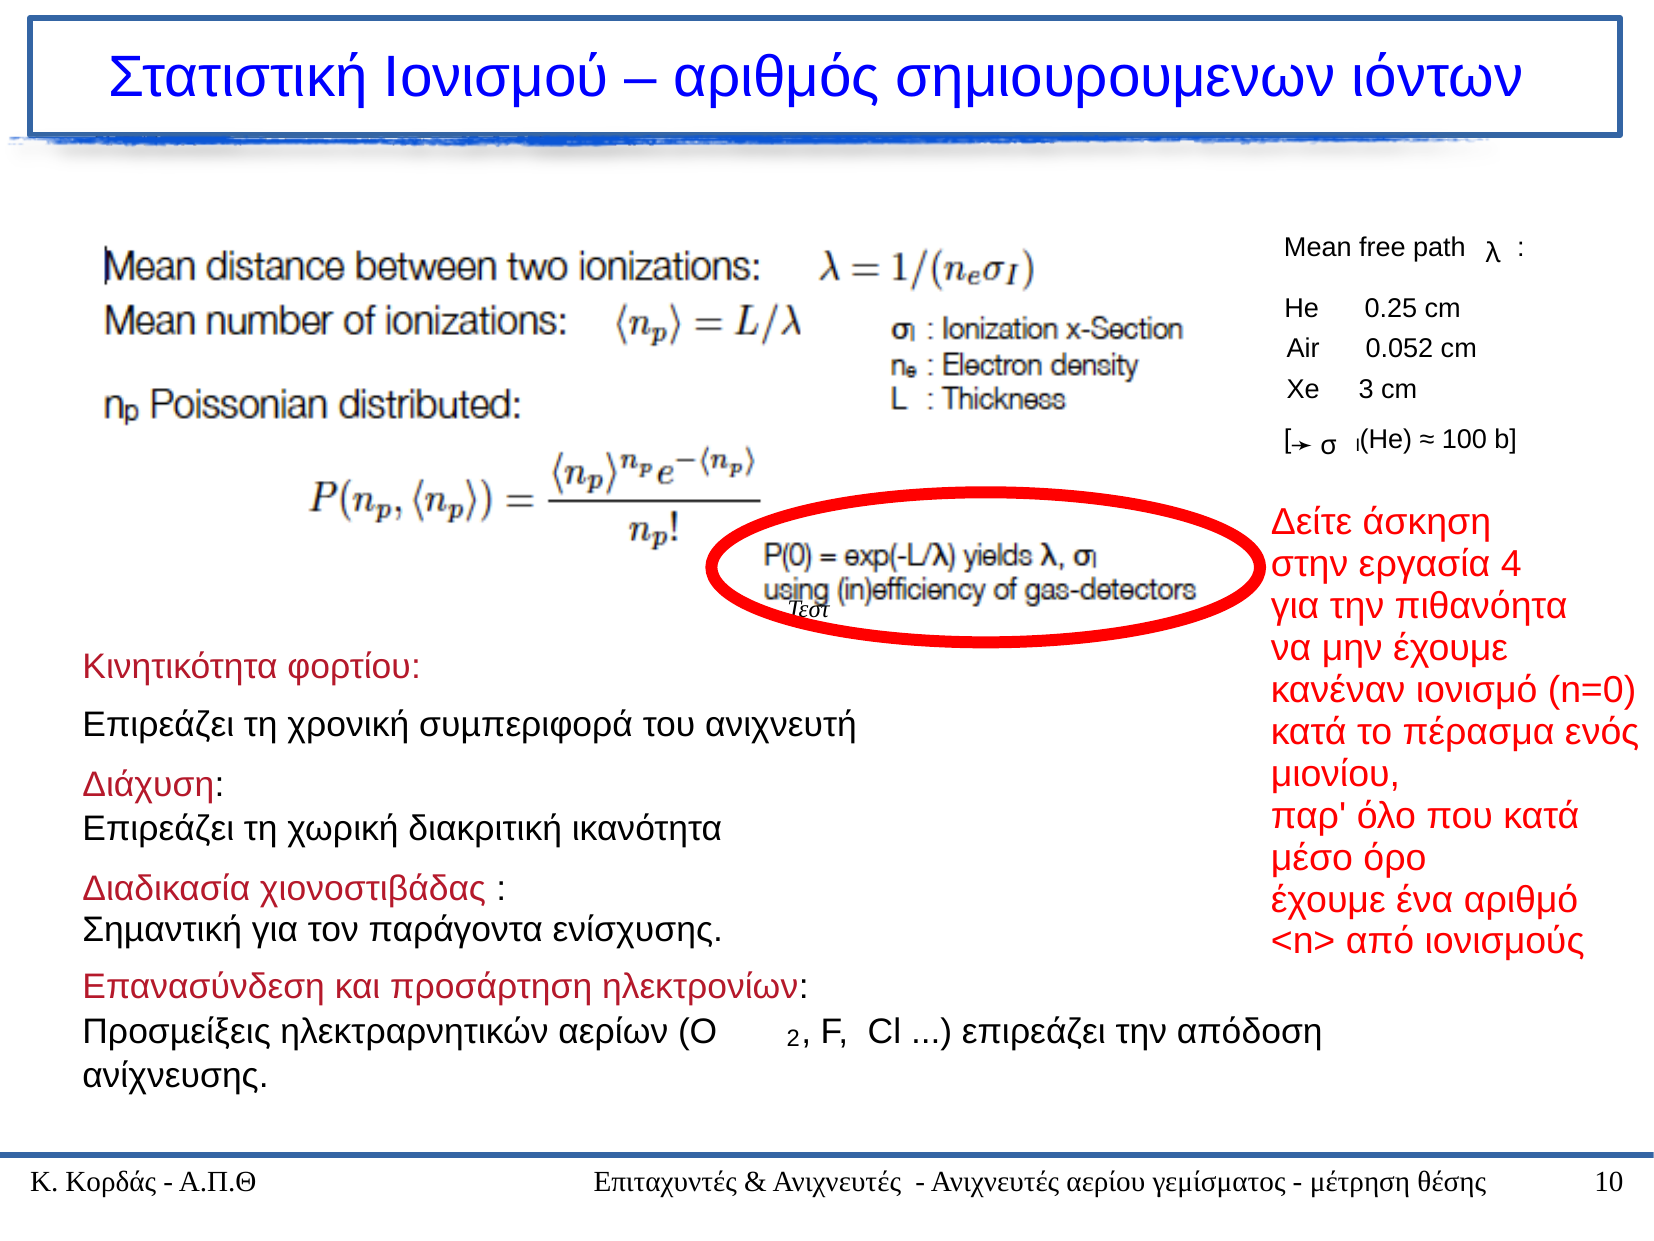

# Στατιστική Ιονισμού – αριθμός σημιουρουμενων ιόντων
Mean free path
:
λ
He
 0.25 cm
Air
 0.052 cm
Xe
3 cm
[
(He) ≈ 100 b]
➛ σ
I
Δείτε άσκηση
στην εργασία 4
για την πιθανόητα
να μην έχουμε
κανέναν ιονισμό (n=0)
κατά το πέρασμα ενός
μιονίου,
παρ' όλο που κατά
μέσο όρο
έχουμε ένα αριθμό
<n> από ιονισμούς
Κινητικότητα φορτίου:
Επιρεάζει τη χρονική συµπεριφορά του ανιχνευτή
Διάχυση:
Επιρεάζει τη χωρική διακριτική ικανότητα
Διαδικασία χιονοστιβάδας :
Σηµαντική για τον παράγοντα ενίσχυσης.
Επανασύνδεση και προσάρτηση ηλεκτρονίων:
Προσµείξεις ηλεκτραρνητικών αερίων (O
, F, Cl ...) επιρεάζει την απόδοση
2
ανίχνευσης.
Κ. Κορδάς - Α.Π.Θ
Επιταχυντές & Ανιχνευτές - Ανιχνευτές αερίου γεμίσματος - μέτρηση θέσης
10